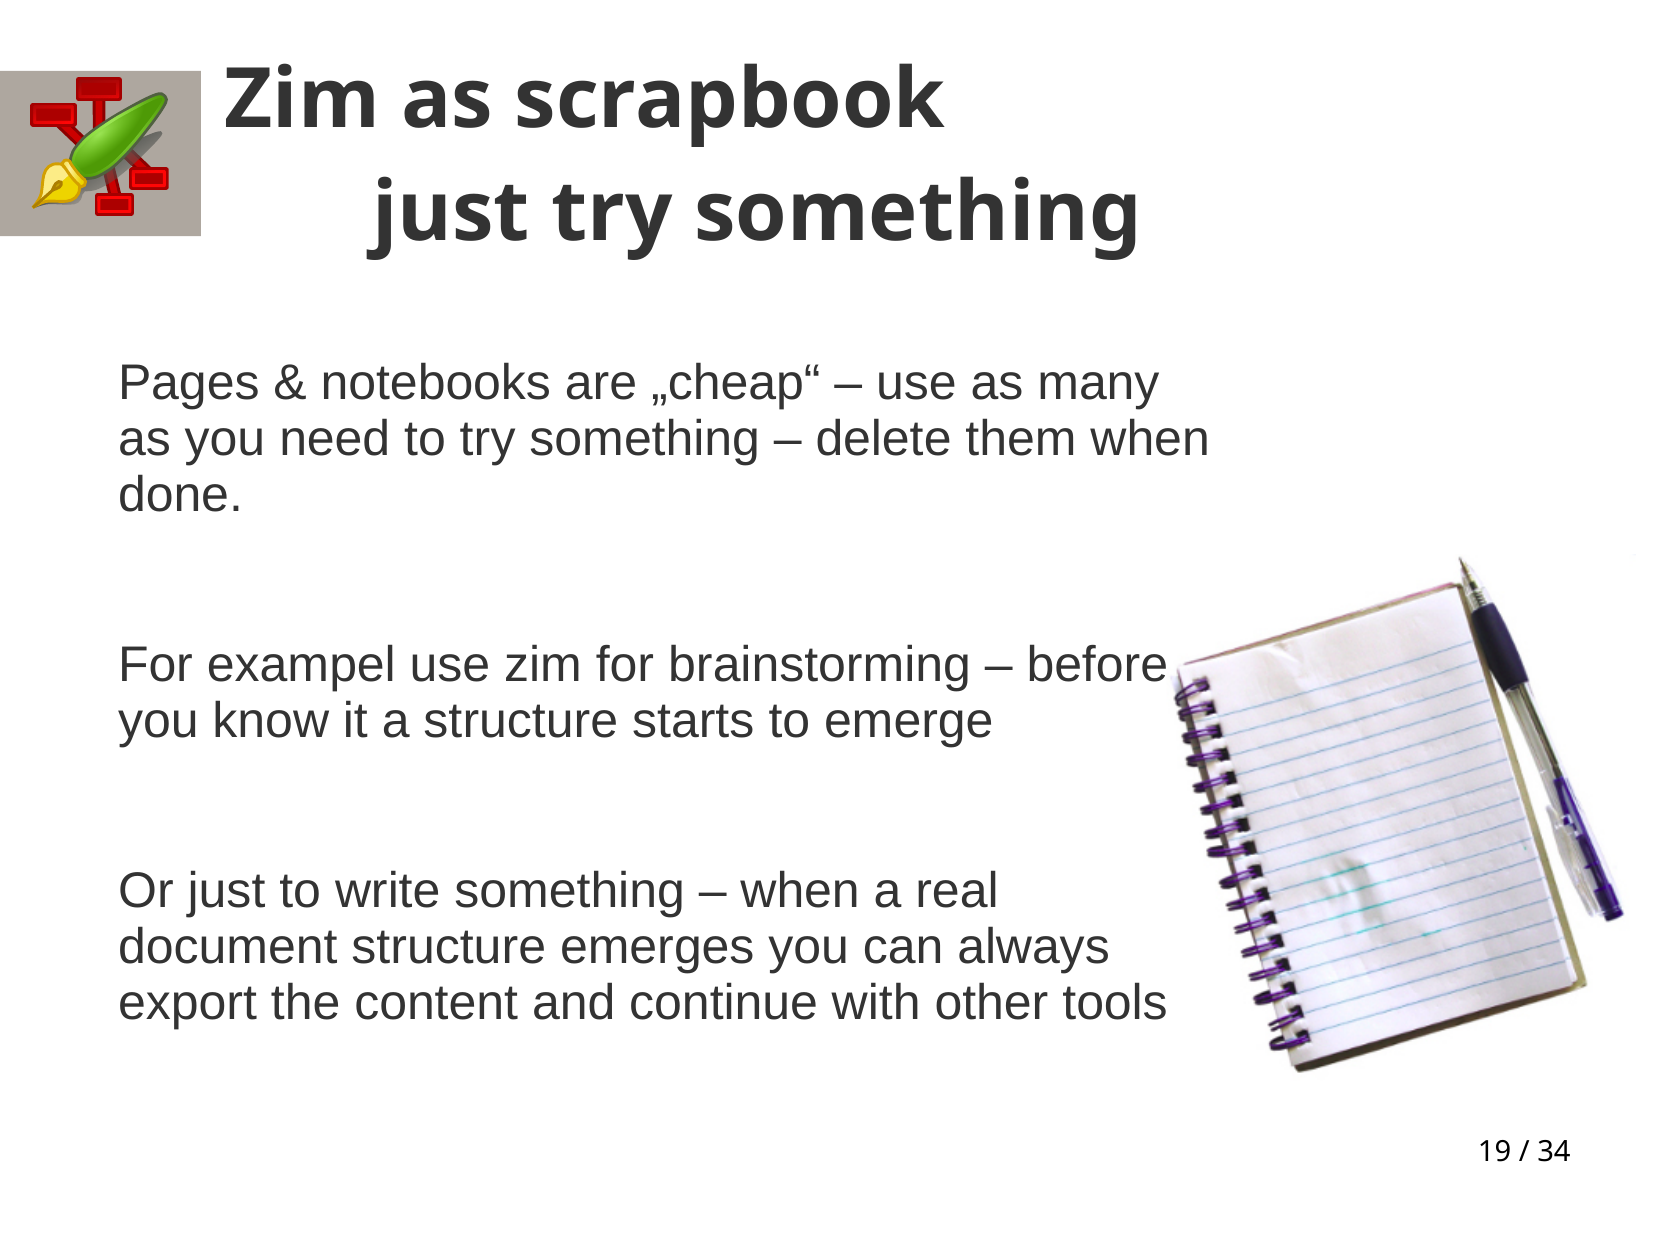

# Zim as scrapbook just try something
Pages & notebooks are „cheap“ – use as many as you need to try something – delete them when done.
For exampel use zim for brainstorming – before you know it a structure starts to emerge
Or just to write something – when a real document structure emerges you can always export the content and continue with other tools
19